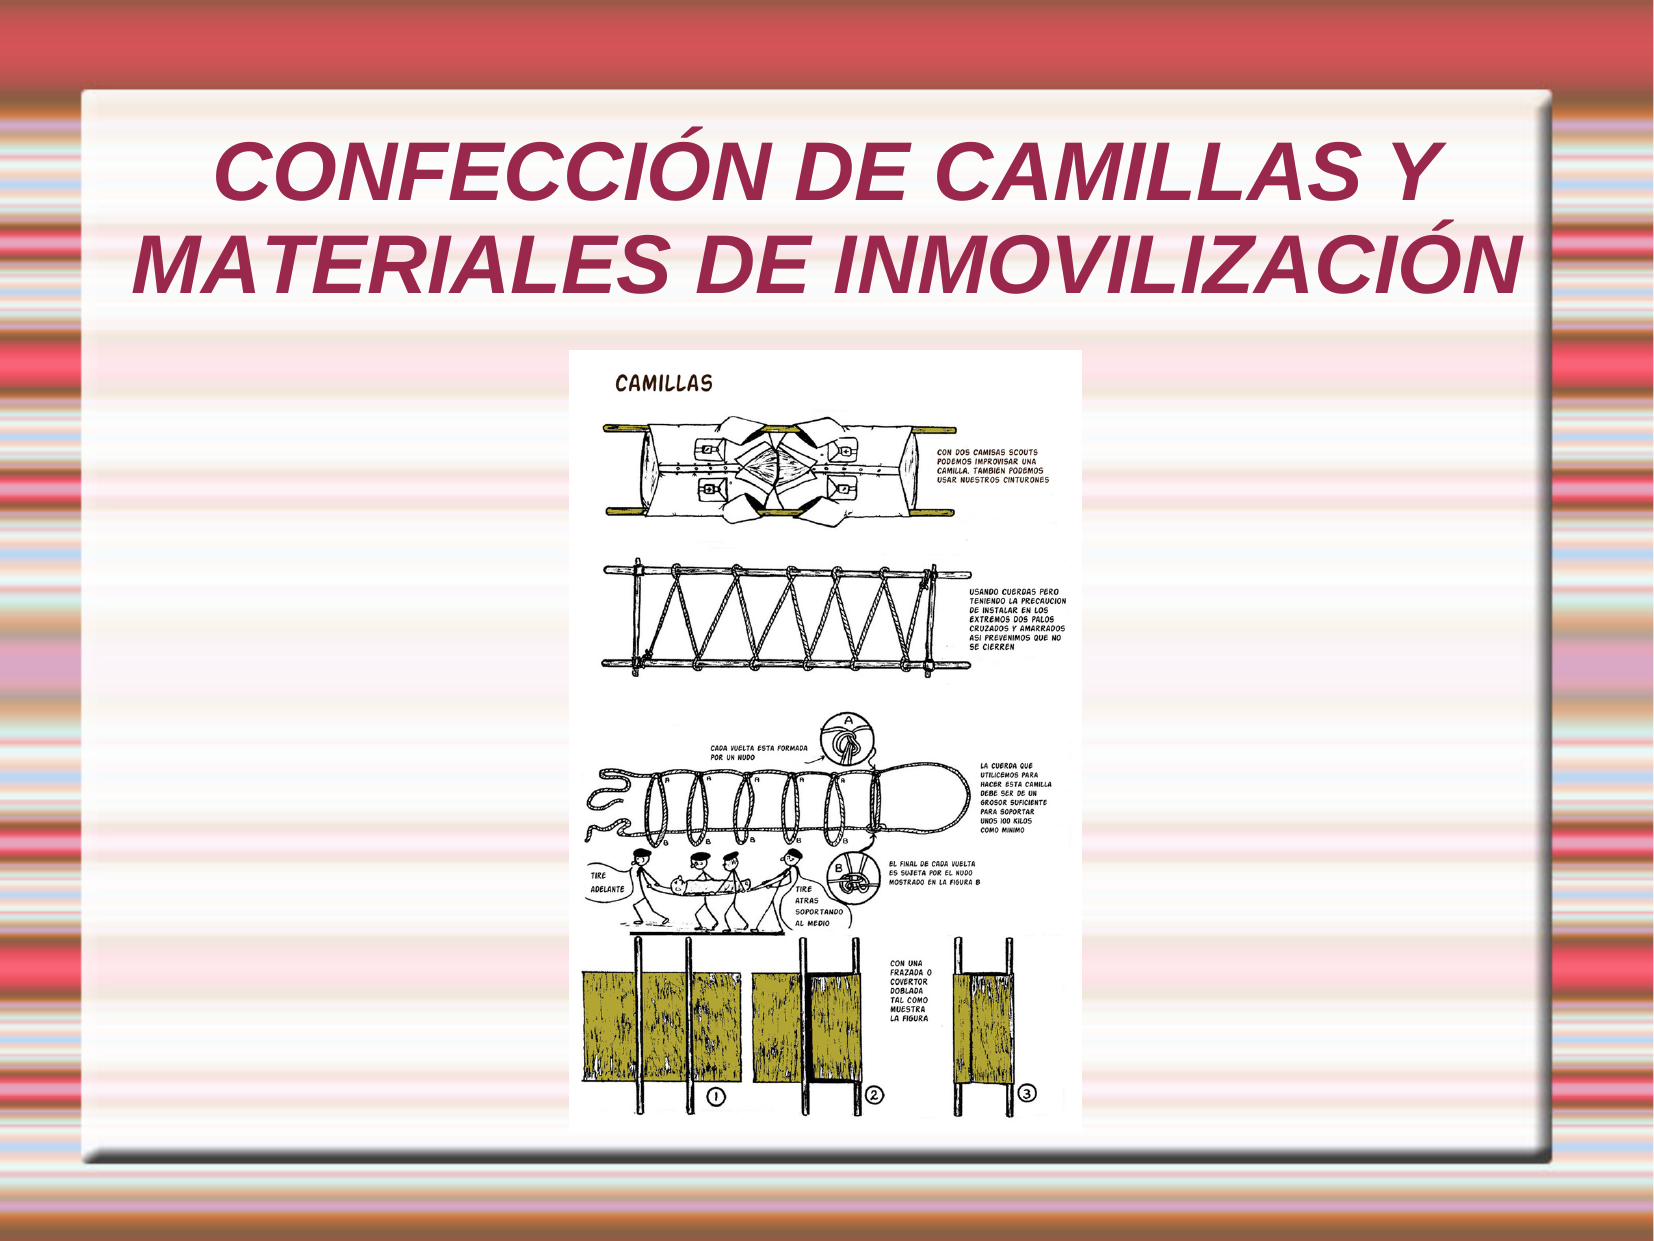

# CONFECCIÓN DE CAMILLAS Y MATERIALES DE INMOVILIZACIÓN